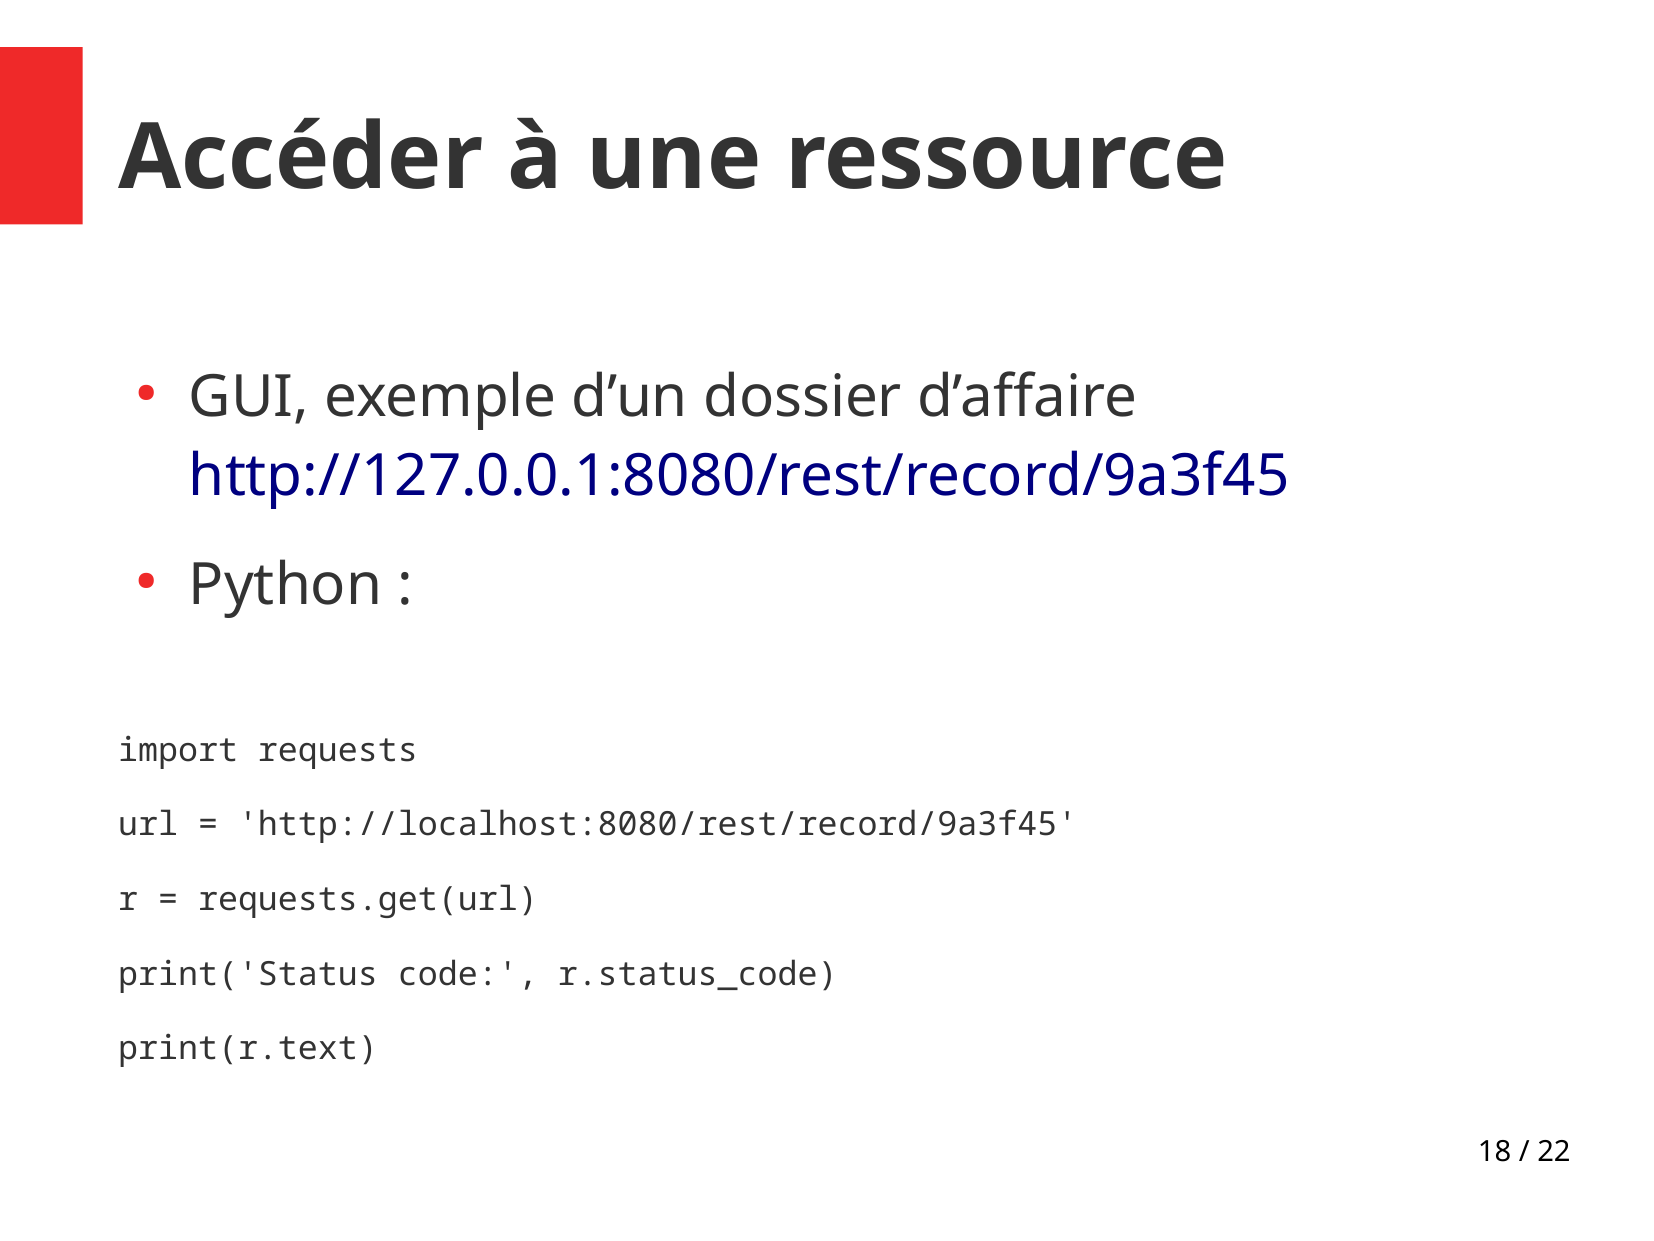

# Accéder à une ressource
GUI, exemple d’un dossier d’affaire http://127.0.0.1:8080/rest/record/9a3f45
Python :
import requests
url = 'http://localhost:8080/rest/record/9a3f45'
r = requests.get(url)
print('Status code:', r.status_code)
print(r.text)
18